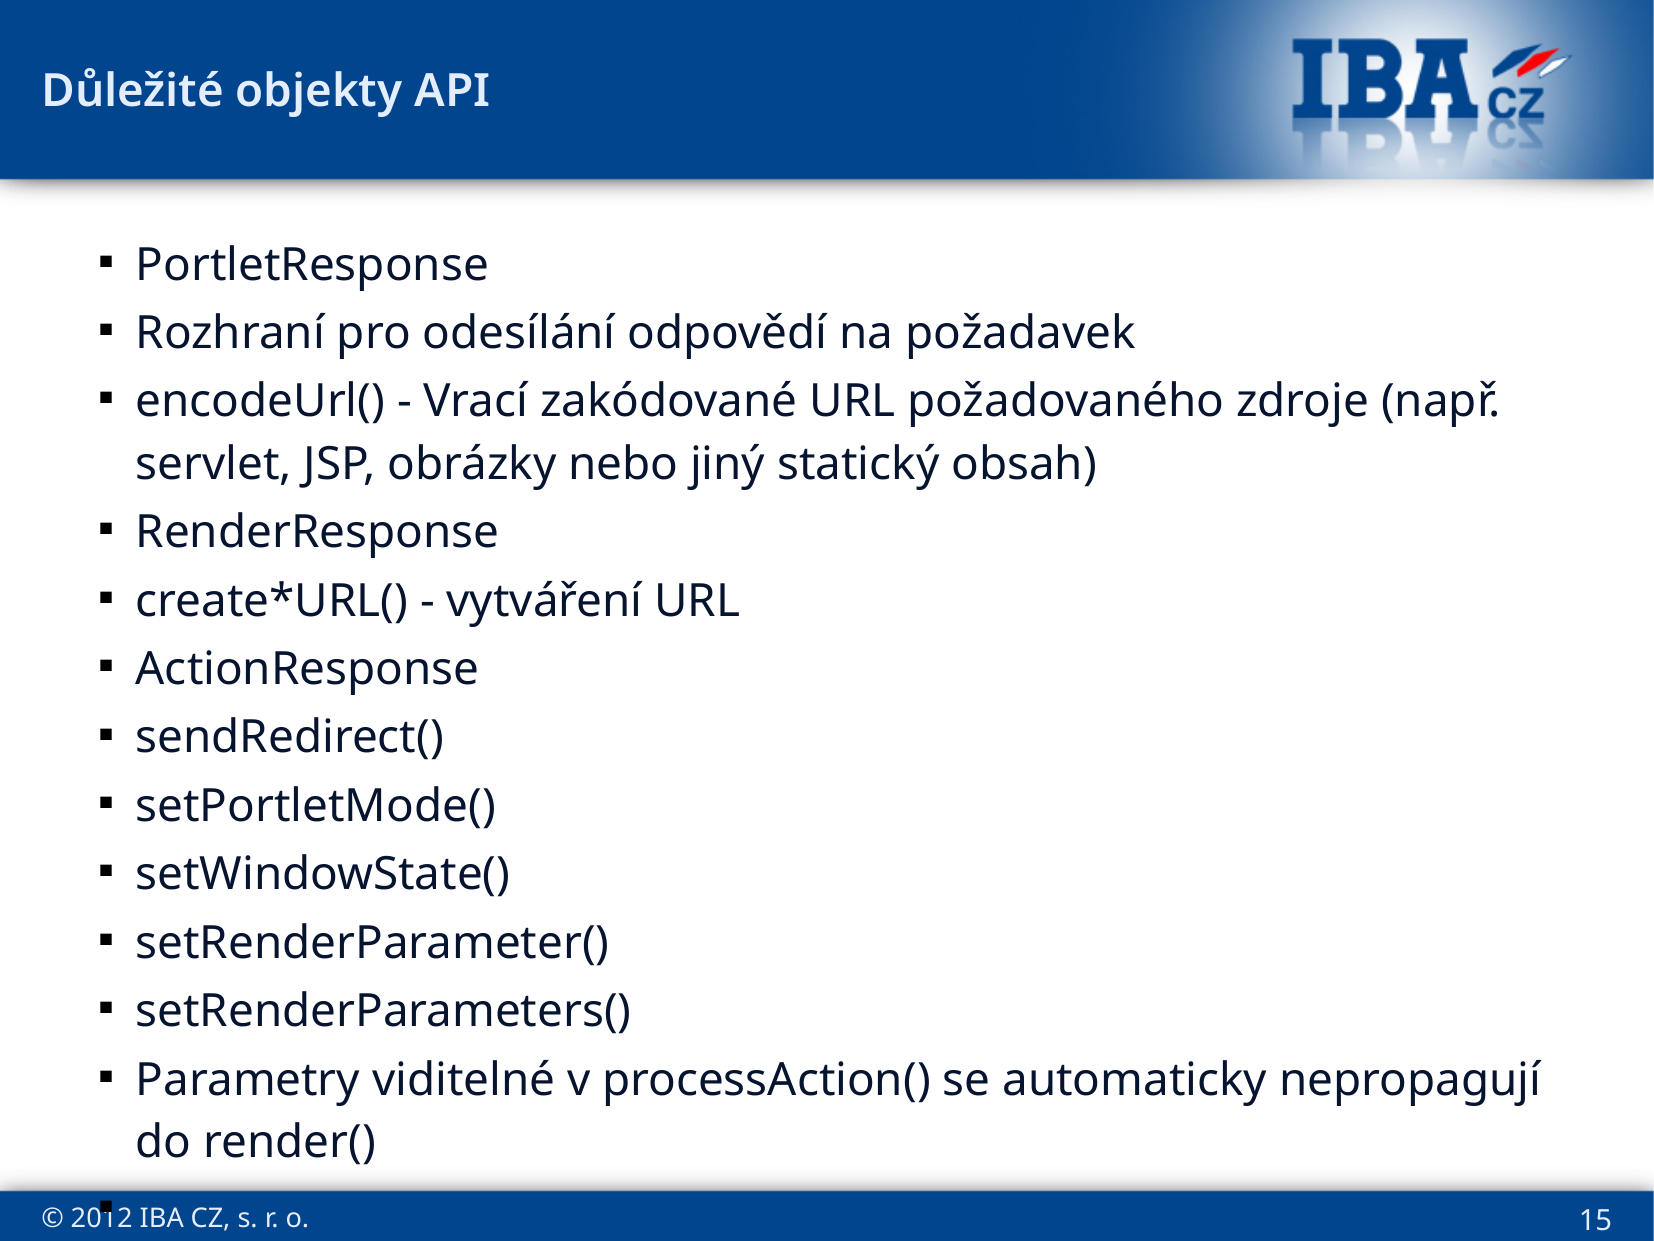

# Důležité objekty API
PortletResponse
Rozhraní pro odesílání odpovědí na požadavek
encodeUrl() - Vrací zakódované URL požadovaného zdroje (např. servlet, JSP, obrázky nebo jiný statický obsah)
RenderResponse
create*URL() - vytváření URL
ActionResponse
sendRedirect()
setPortletMode()
setWindowState()
setRenderParameter()
setRenderParameters()
Parametry viditelné v processAction() se automaticky nepropagují do render()
15